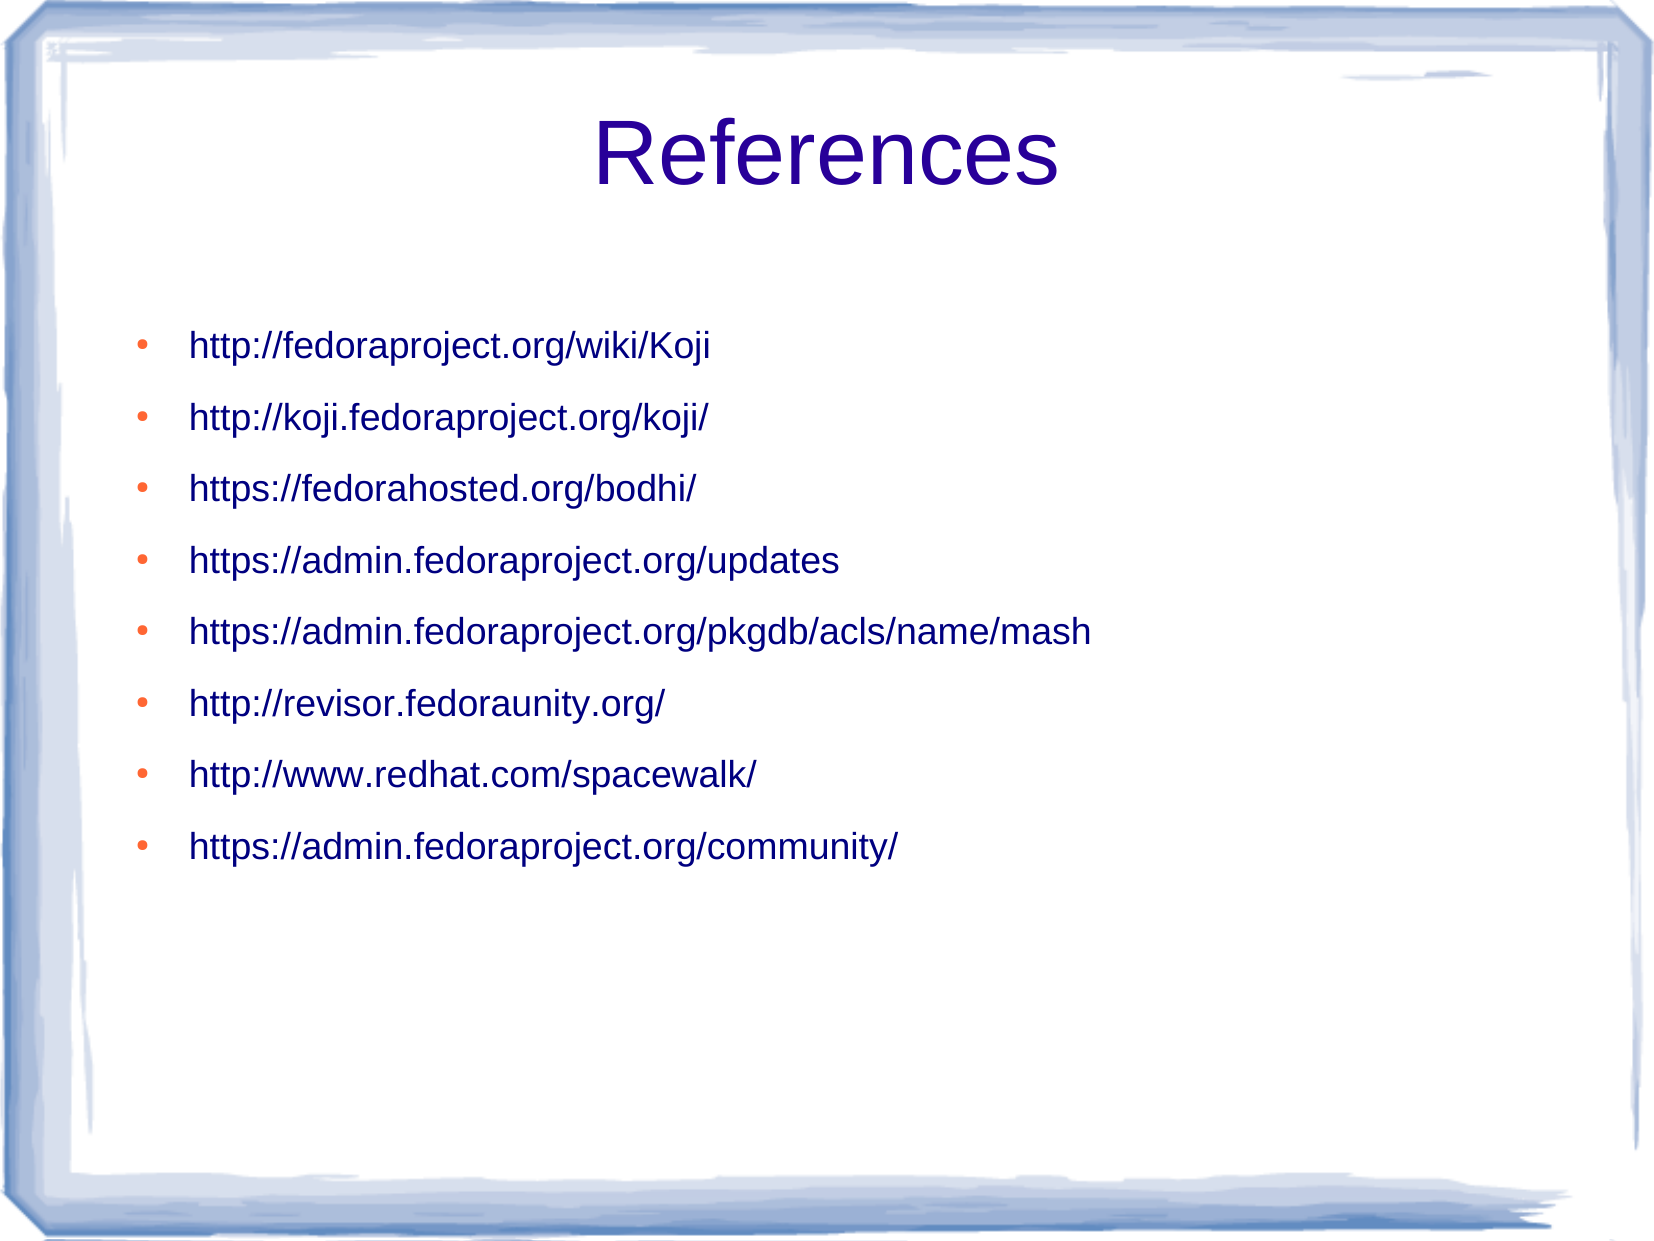

# References
http://fedoraproject.org/wiki/Koji
http://koji.fedoraproject.org/koji/
https://fedorahosted.org/bodhi/
https://admin.fedoraproject.org/updates
https://admin.fedoraproject.org/pkgdb/acls/name/mash
http://revisor.fedoraunity.org/
http://www.redhat.com/spacewalk/
https://admin.fedoraproject.org/community/